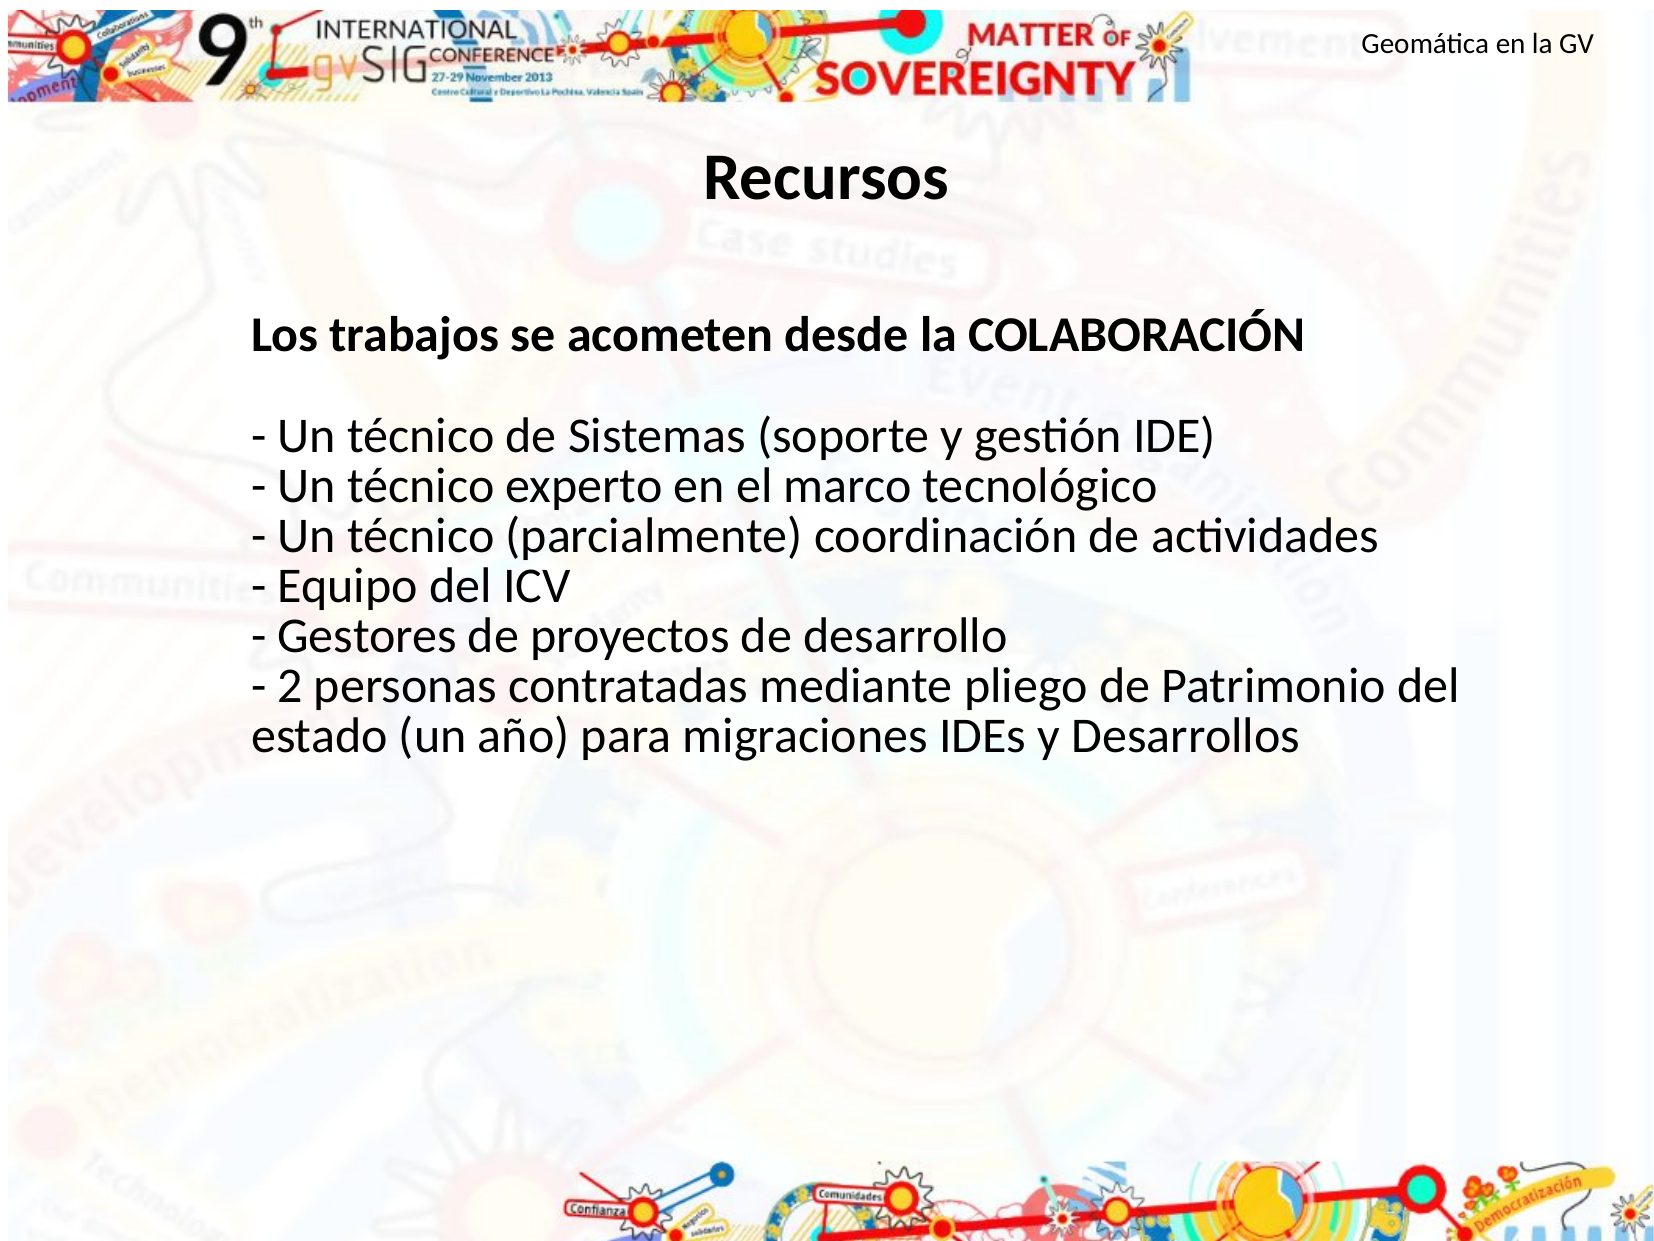

Geomática en la GV
# Recursos
Los trabajos se acometen desde la COLABORACIÓN
- Un técnico de Sistemas (soporte y gestión IDE)
- Un técnico experto en el marco tecnológico
- Un técnico (parcialmente) coordinación de actividades
- Equipo del ICV
- Gestores de proyectos de desarrollo
- 2 personas contratadas mediante pliego de Patrimonio del estado (un año) para migraciones IDEs y Desarrollos